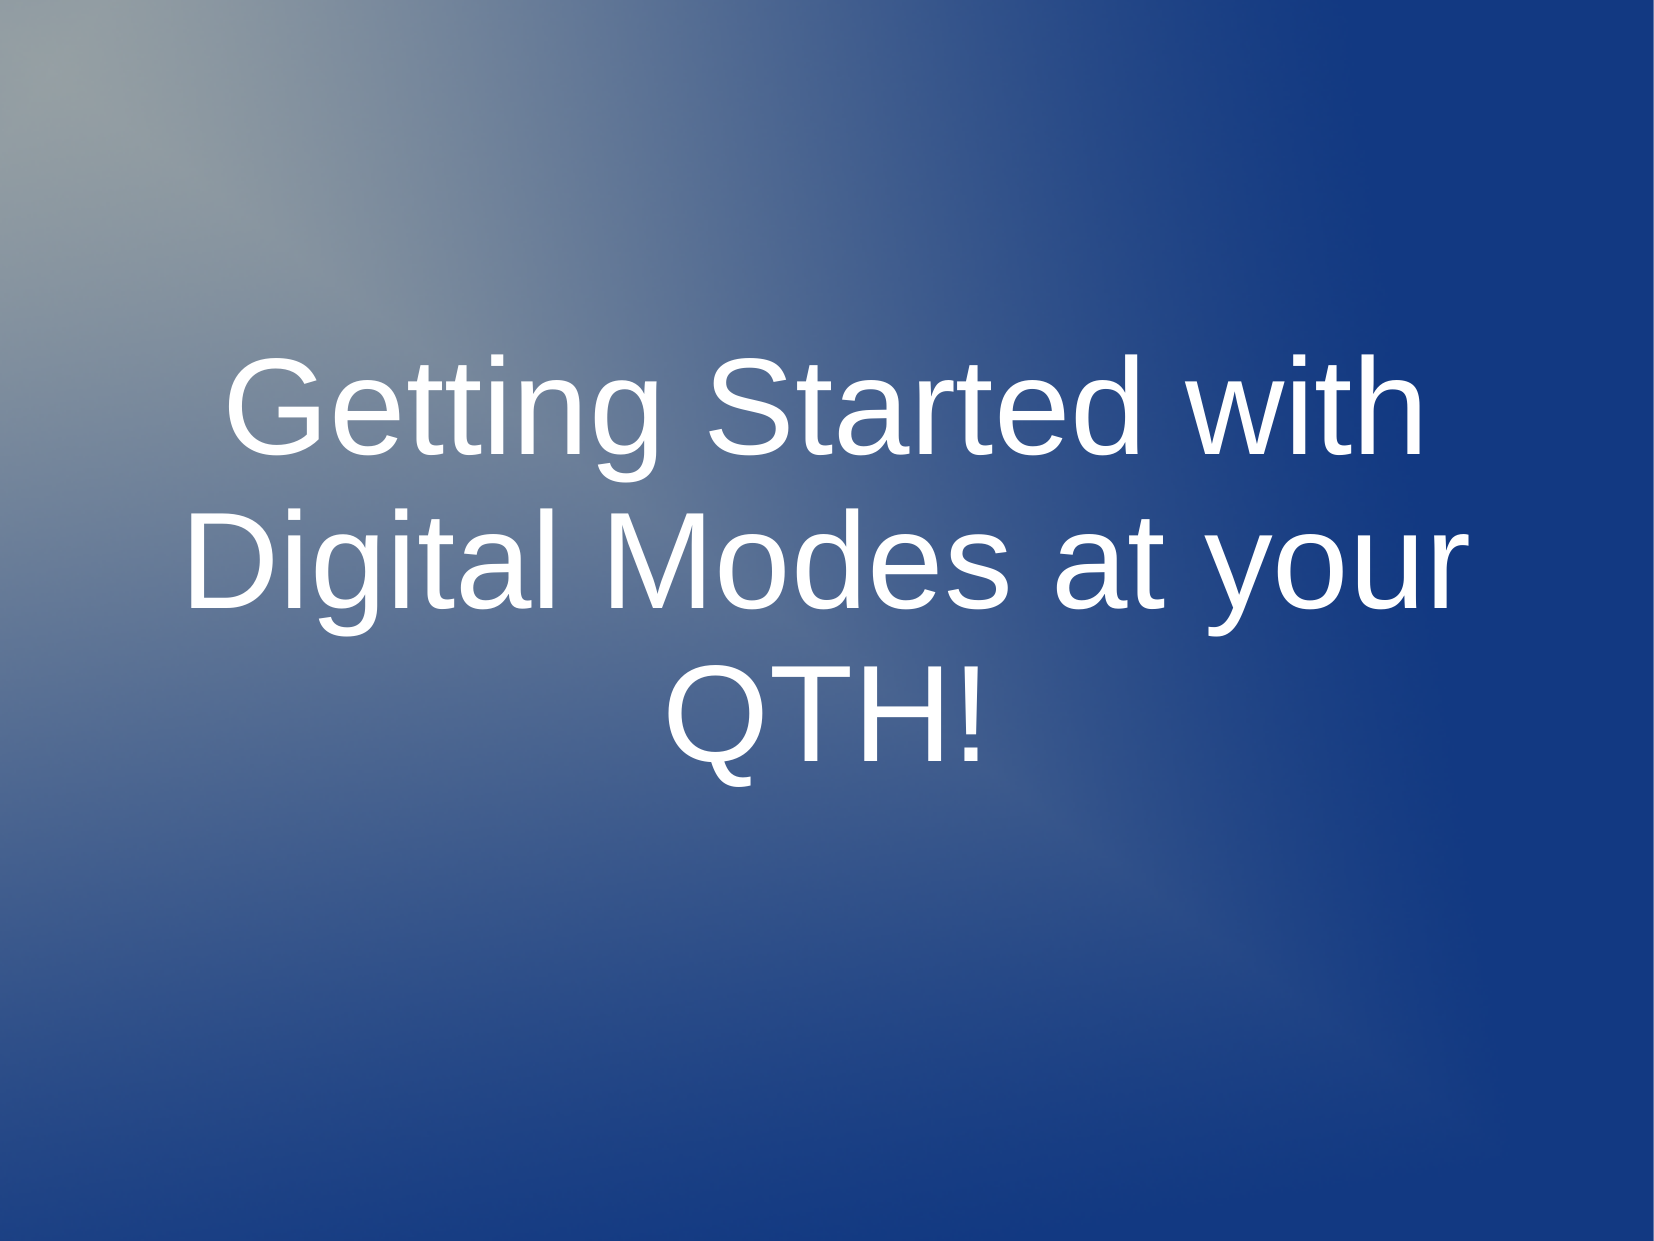

# Getting Started with Digital Modes at your QTH!